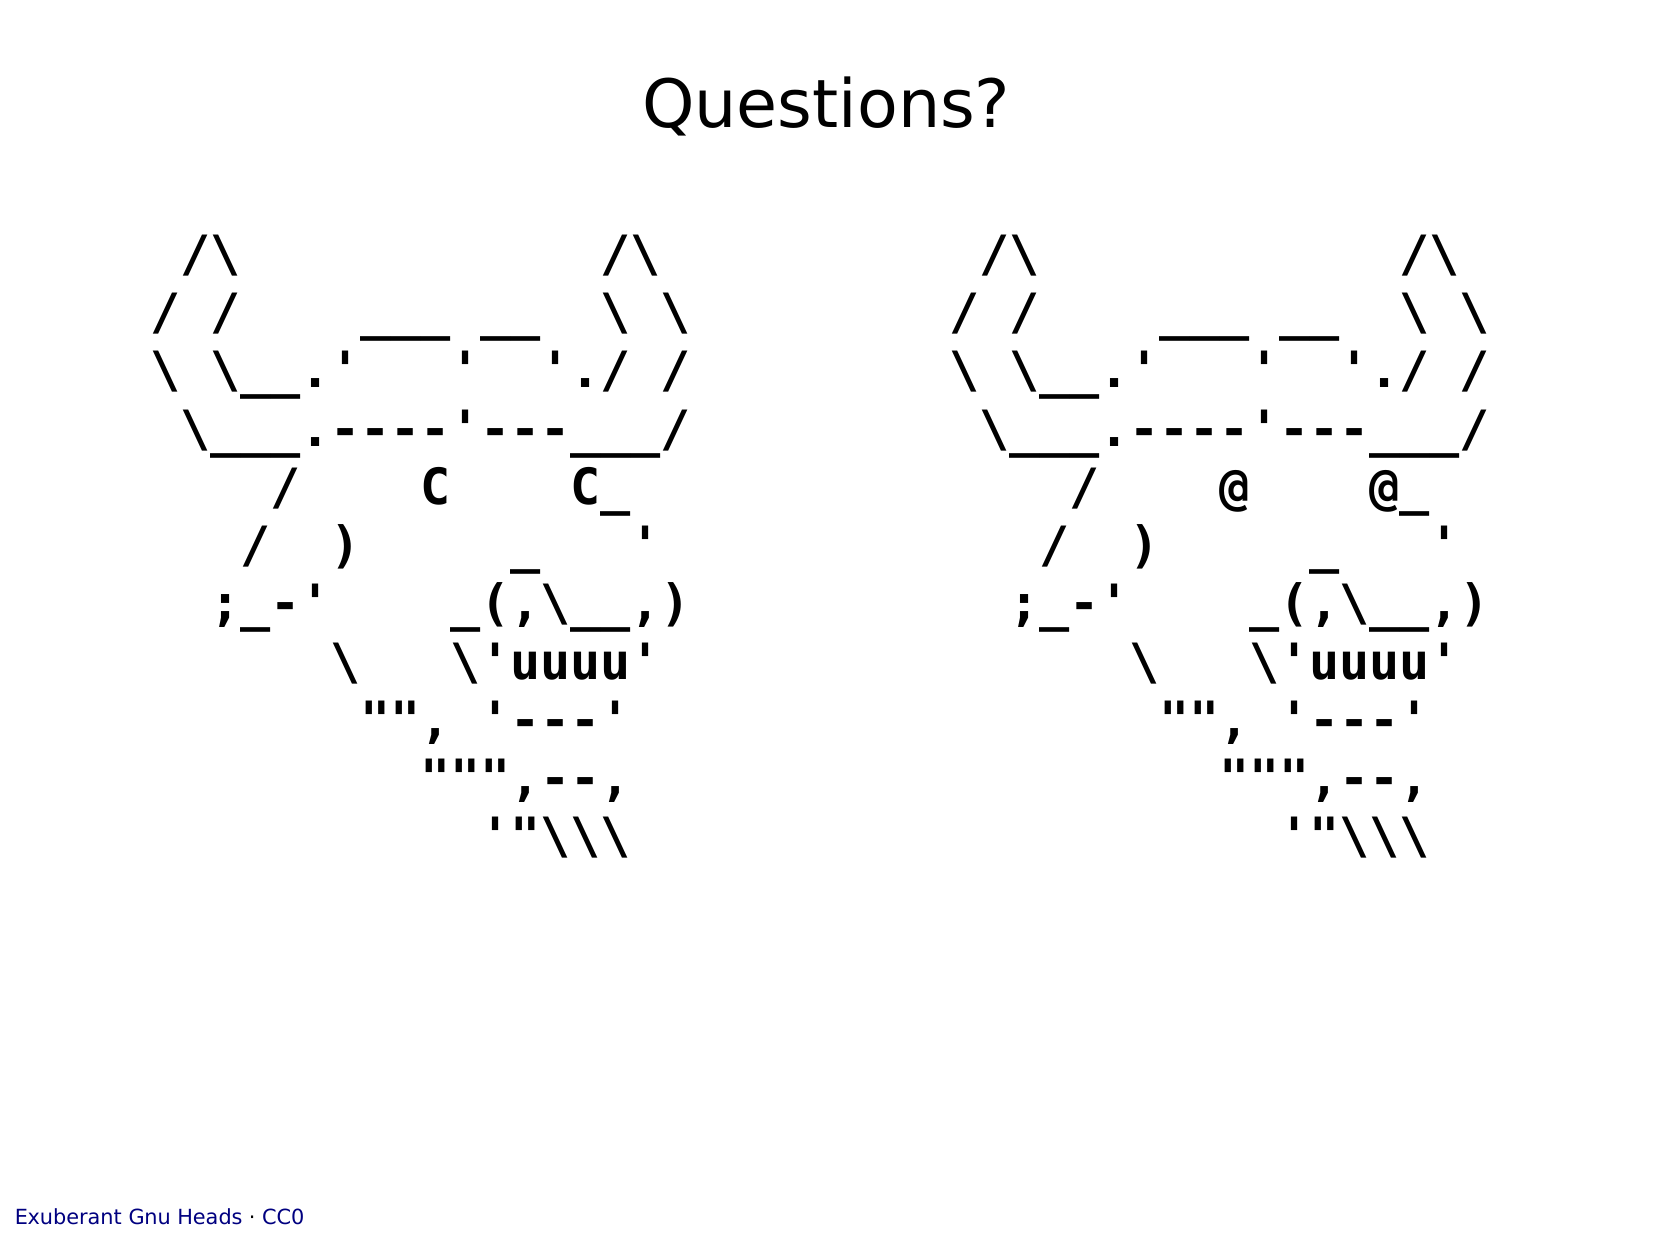

Questions?
# /\ /\
/ / ___ __ \ \
\ \__.' ' './ /
 \___.----'---___/
 / C C_
 / ) _ '
 ;_-' _(,\__,)
 \ \'uuuu'
 "", '---'
 """,--,
 '"\\\
 /\ /\
/ / ___ __ \ \
\ \__.' ' './ /
 \___.----'---___/
 / @ @_
 / ) _ '
 ;_-' _(,\__,)
 \ \'uuuu'
 "", '---'
 """,--,
 '"\\\
Exuberant Gnu Heads · CC0